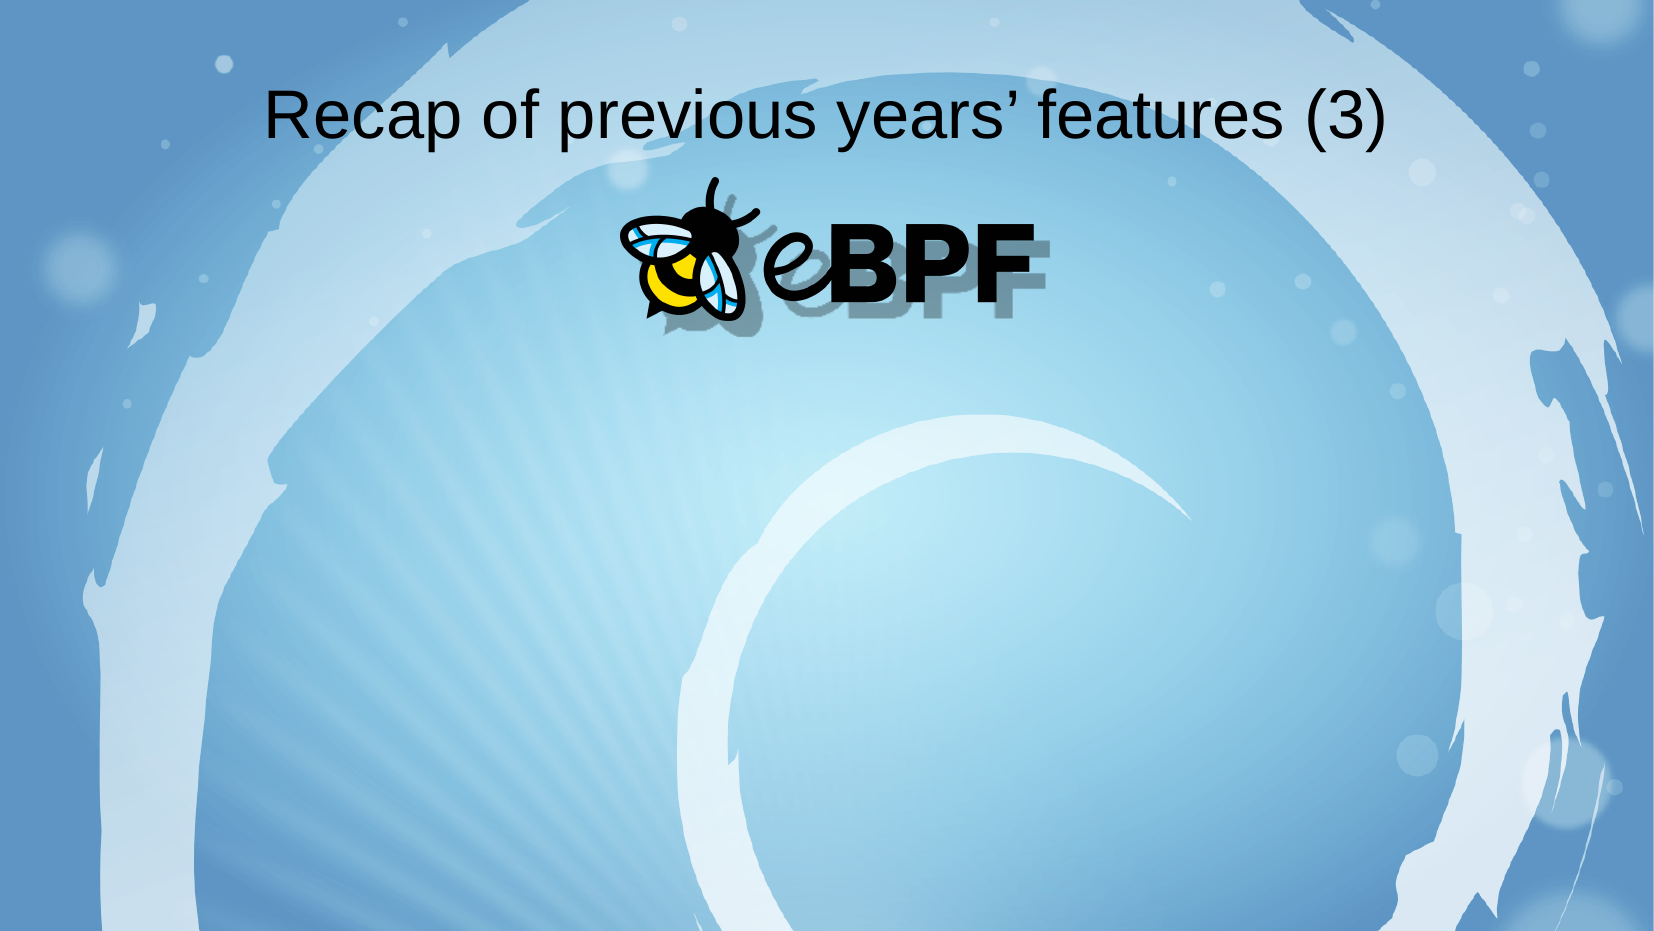

# Recap of previous years’ features (3)